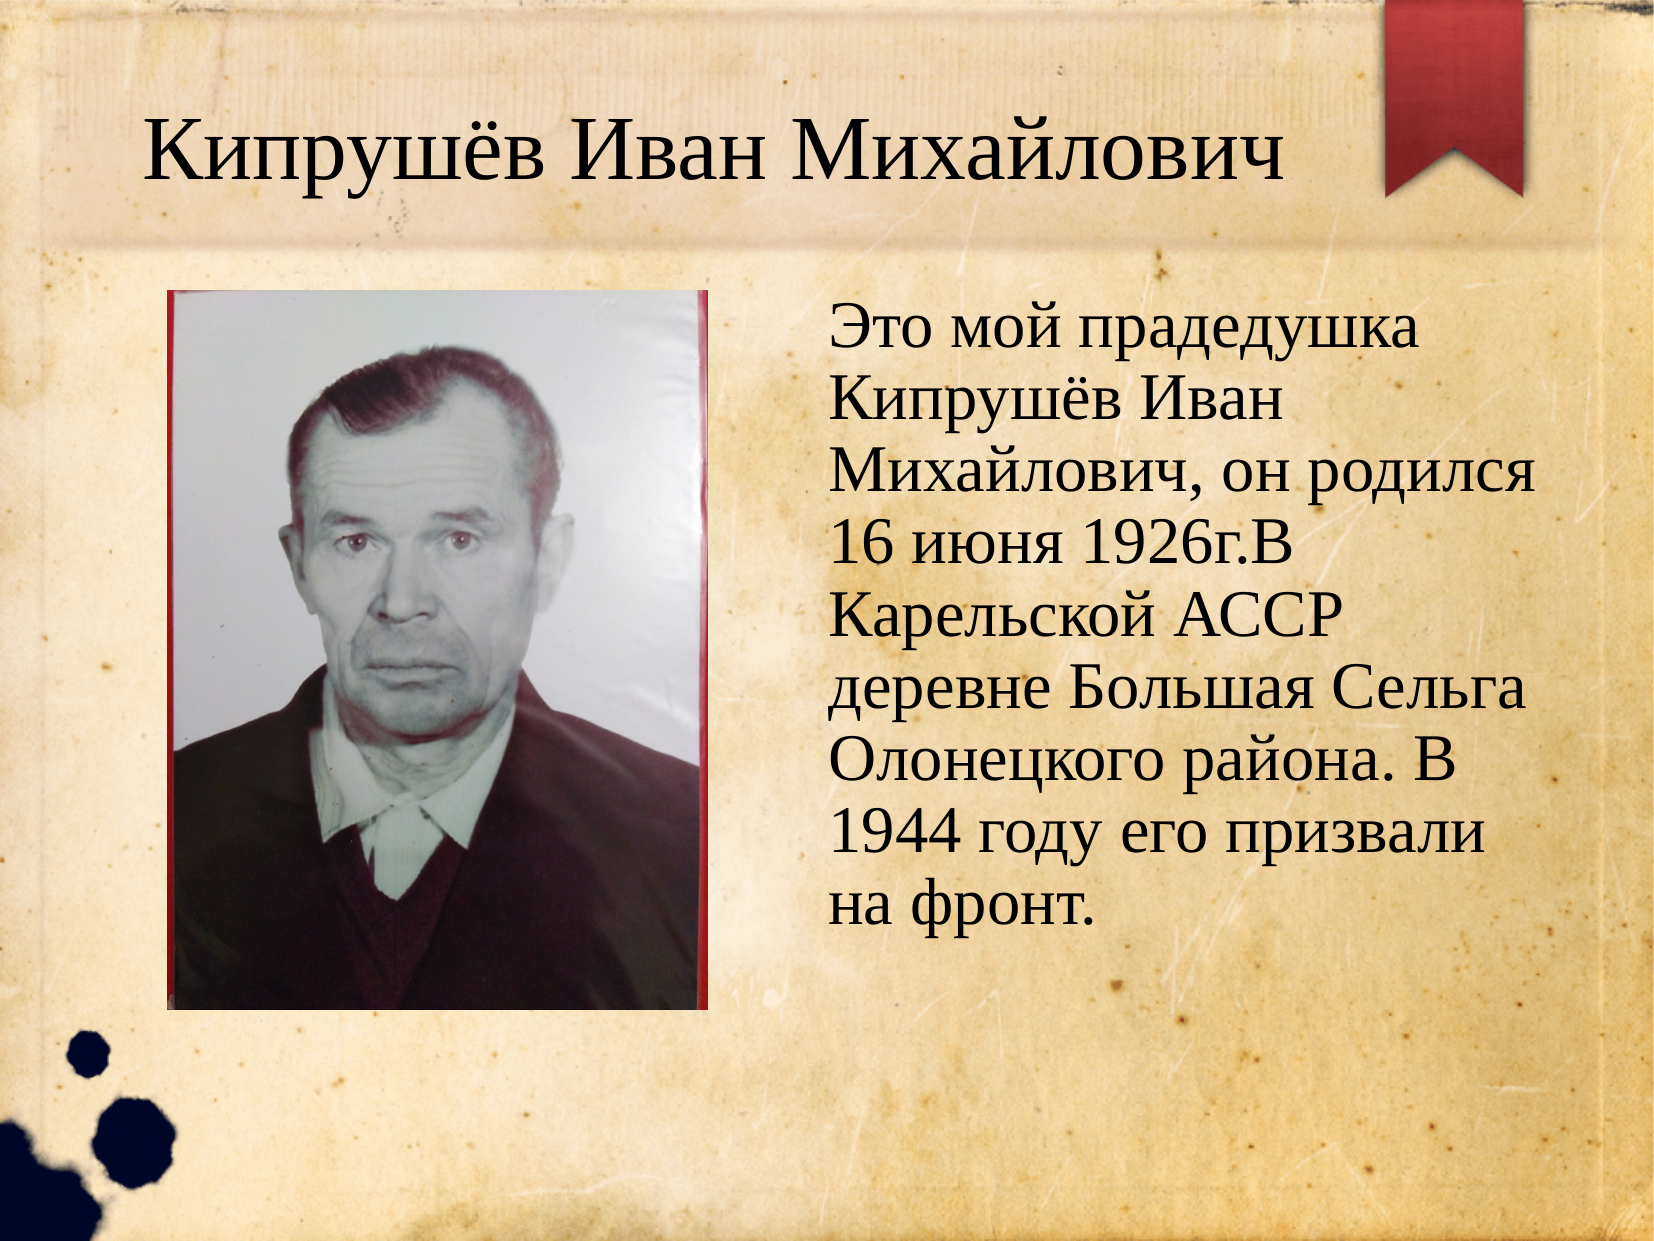

# Кипрушёв Иван Михайлович
Это мой прадедушка Кипрушёв Иван Михайлович, он родился 16 июня 1926г.В Карельской АССР деревне Большая Сельга Олонецкого района. В 1944 году его призвали на фронт.